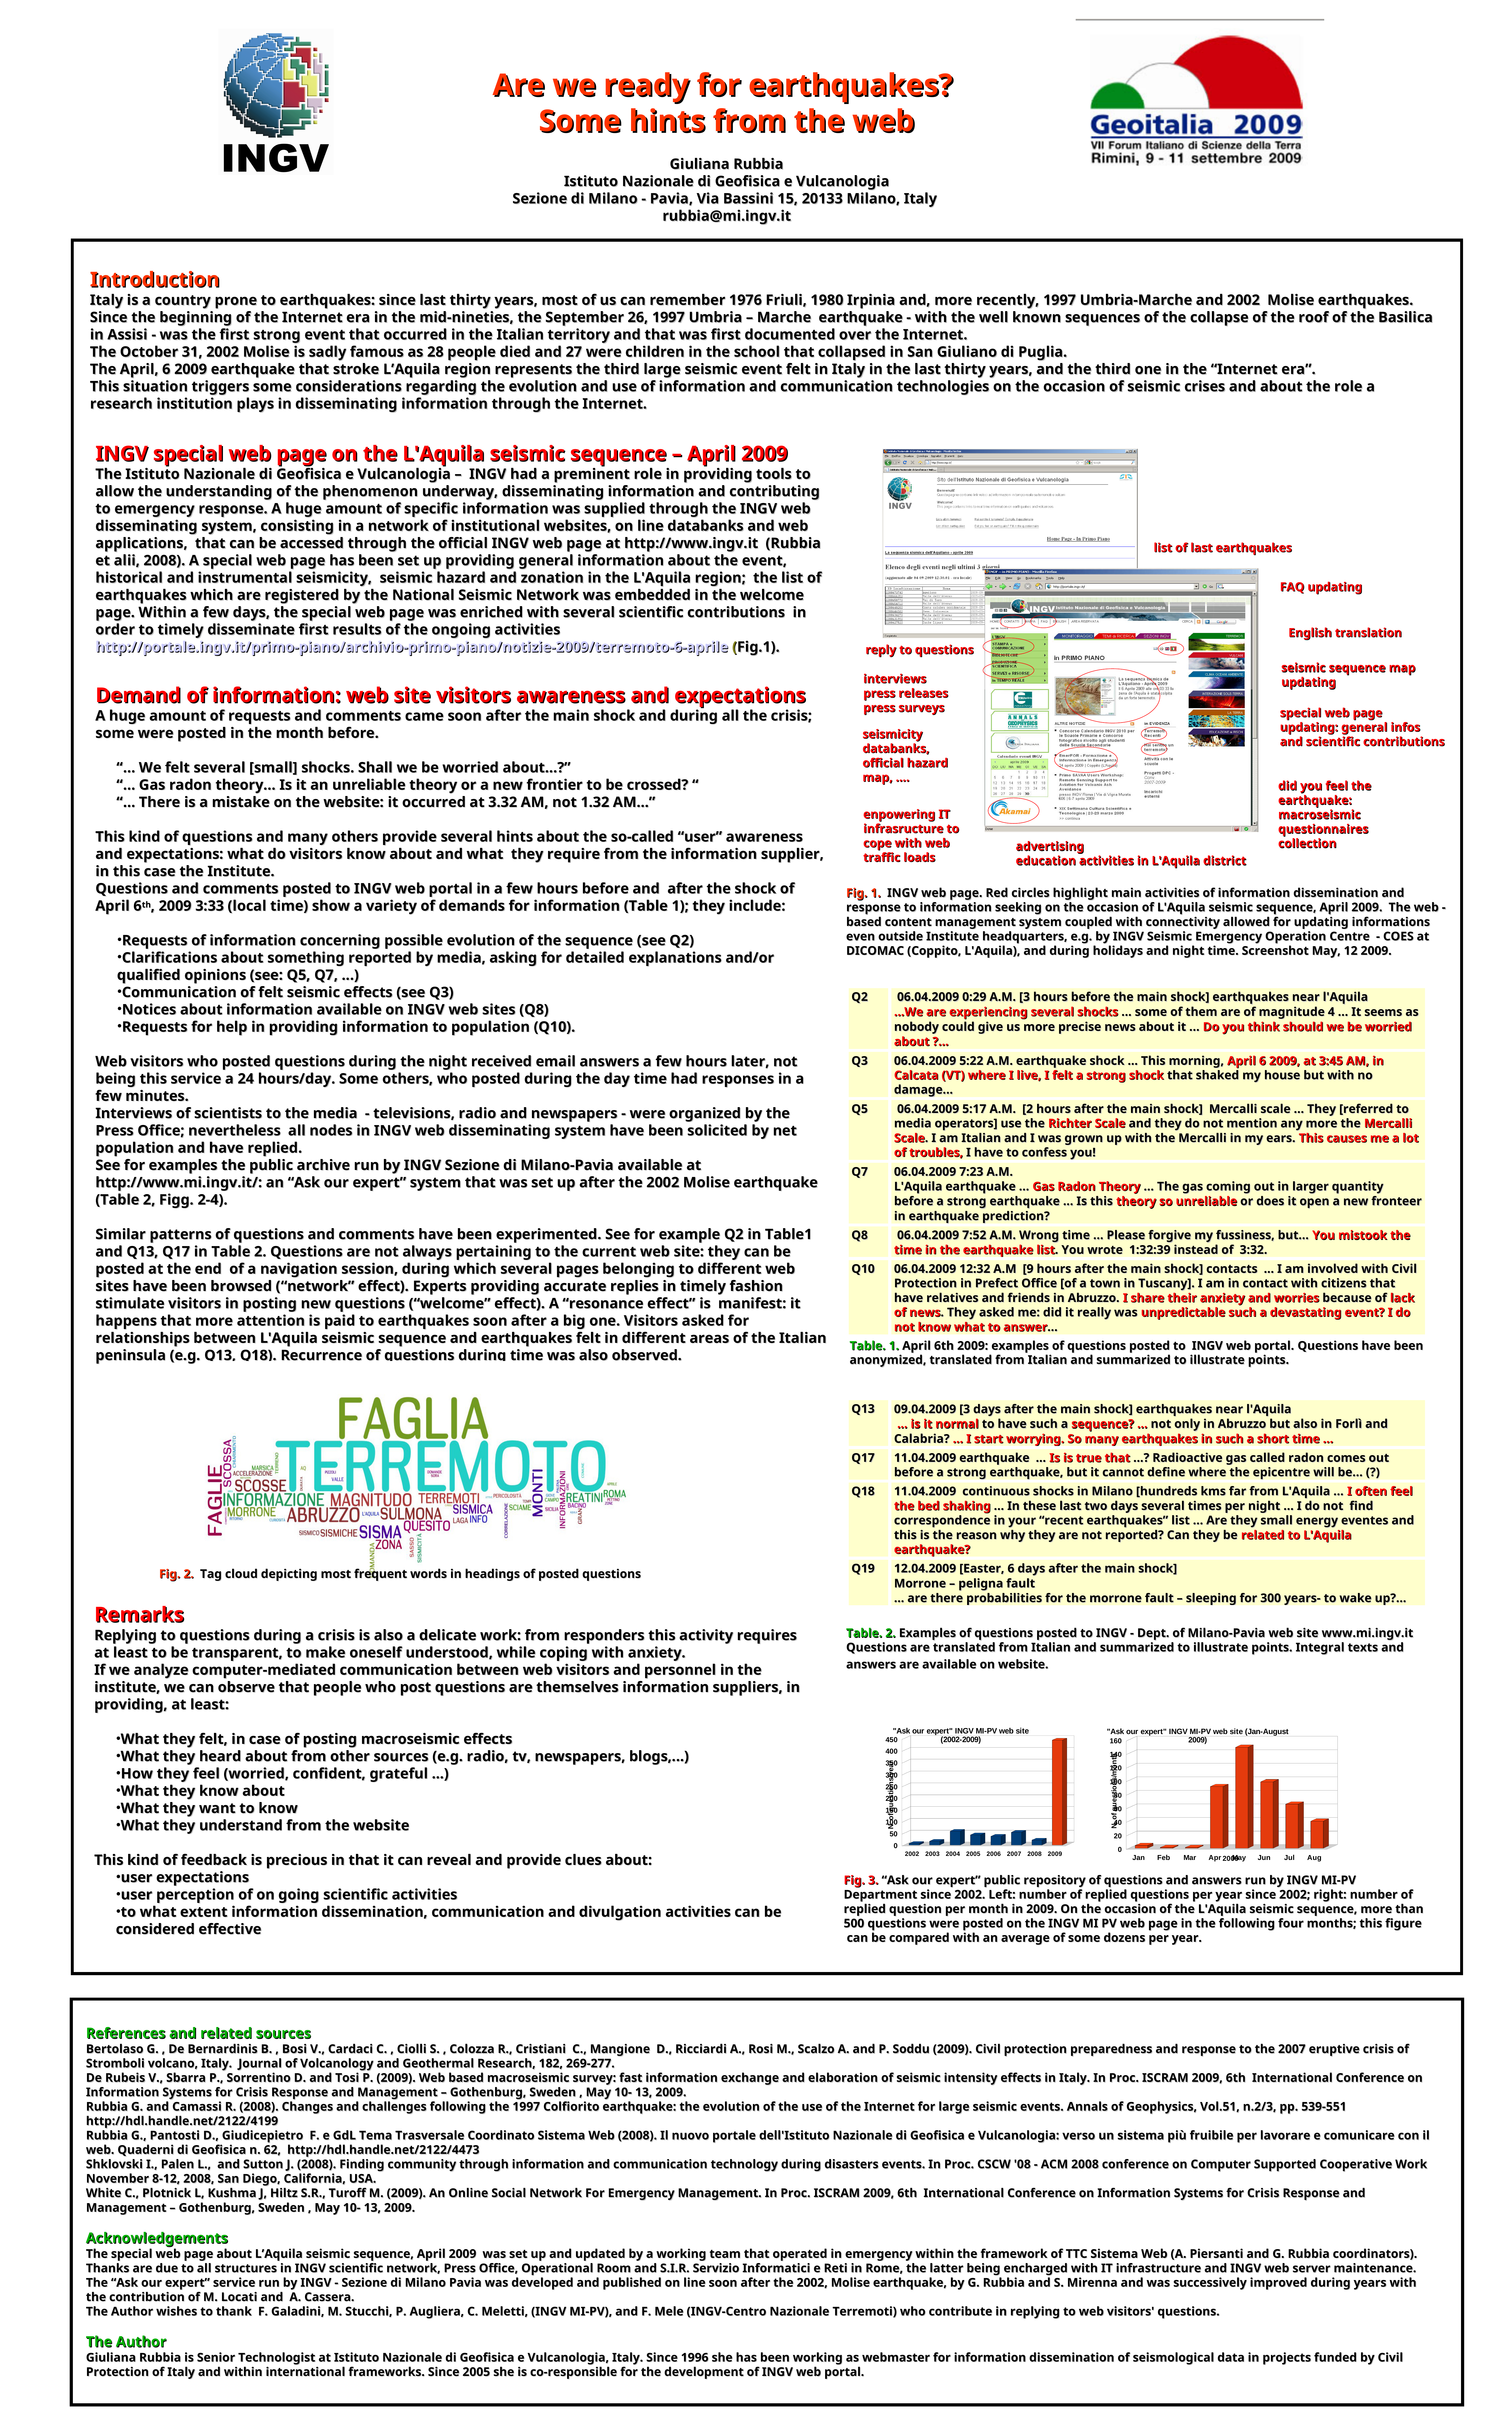

Are we ready for earthquakes?
Some hints from the web
Giuliana Rubbia
Istituto Nazionale di Geofisica e Vulcanologia
Sezione di Milano - Pavia, Via Bassini 15, 20133 Milano, Italy
rubbia@mi.ingv.it
Introduction
Italy is a country prone to earthquakes: since last thirty years, most of us can remember 1976 Friuli, 1980 Irpinia and, more recently, 1997 Umbria-Marche and 2002 Molise earthquakes.
Since the beginning of the Internet era in the mid-nineties, the September 26, 1997 Umbria – Marche earthquake - with the well known sequences of the collapse of the roof of the Basilica in Assisi - was the first strong event that occurred in the Italian territory and that was first documented over the Internet.
The October 31, 2002 Molise is sadly famous as 28 people died and 27 were children in the school that collapsed in San Giuliano di Puglia.
The April, 6 2009 earthquake that stroke L’Aquila region represents the third large seismic event felt in Italy in the last thirty years, and the third one in the “Internet era”.
This situation triggers some considerations regarding the evolution and use of information and communication technologies on the occasion of seismic crises and about the role a research institution plays in disseminating information through the Internet.
INGV special web page on the L'Aquila seismic sequence – April 2009
The Istituto Nazionale di Geofisica e Vulcanologia – INGV had a preminent role in providing tools to allow the understanding of the phenomenon underway, disseminating information and contributing to emergency response. A huge amount of specific information was supplied through the INGV web disseminating system, consisting in a network of institutional websites, on line databanks and web applications, that can be accessed through the official INGV web page at http://www.ingv.it (Rubbia et alii, 2008). A special web page has been set up providing general information about the event, historical and instrumental seismicity, seismic hazard and zonation in the L'Aquila region; the list of earthquakes which are registered by the National Seismic Network was embedded in the welcome page. Within a few days, the special web page was enriched with several scientific contributions in order to timely disseminate first results of the ongoing activities http://portale.ingv.it/primo-piano/archivio-primo-piano/notizie-2009/terremoto-6-aprile (Fig.1).
list of last earthquakes
FAQ updating
English translation
reply to questions
seismic sequence map
updating
interviews
press releases
press surveys
Demand of information: web site visitors awareness and expectations
A huge amount of requests and comments came soon after the main shock and during all the crisis; some were posted in the month before.
	“… We felt several [small] shocks. Shall we be worried about…?”
	“… Gas radon theory… Is it an unreliable theory or a new frontier to be crossed? “
	“… There is a mistake on the website: it occurred at 3.32 AM, not 1.32 AM…”
This kind of questions and many others provide several hints about the so-called “user” awareness and expectations: what do visitors know about and what they require from the information supplier, in this case the Institute.
Questions and comments posted to INGV web portal in a few hours before and after the shock of April 6th, 2009 3:33 (local time) show a variety of demands for information (Table 1); they include:
Requests of information concerning possible evolution of the sequence (see Q2)
Clarifications about something reported by media, asking for detailed explanations and/or qualified opinions (see: Q5, Q7, ...)
Communication of felt seismic effects (see Q3)
Notices about information available on INGV web sites (Q8)
Requests for help in providing information to population (Q10).
Web visitors who posted questions during the night received email answers a few hours later, not being this service a 24 hours/day. Some others, who posted during the day time had responses in a few minutes.
Interviews of scientists to the media - televisions, radio and newspapers - were organized by the Press Office; nevertheless all nodes in INGV web disseminating system have been solicited by net population and have replied.
See for examples the public archive run by INGV Sezione di Milano-Pavia available at http://www.mi.ingv.it/: an “Ask our expert” system that was set up after the 2002 Molise earthquake (Table 2, Figg. 2-4).
Similar patterns of questions and comments have been experimented. See for example Q2 in Table1 and Q13, Q17 in Table 2. Questions are not always pertaining to the current web site: they can be posted at the end of a navigation session, during which several pages belonging to different web sites have been browsed (“network” effect). Experts providing accurate replies in timely fashion stimulate visitors in posting new questions (“welcome” effect). A “resonance effect” is manifest: it happens that more attention is paid to earthquakes soon after a big one. Visitors asked for relationships between L'Aquila seismic sequence and earthquakes felt in different areas of the Italian peninsula (e.g. Q13, Q18). Recurrence of questions during time was also observed.
special web page
updating: general infos
and scientific contributions
seismicity databanks,
official hazard map, ....
did you feel the earthquake: macroseismic questionnaires collection
enpowering IT infrasructure to cope with web traffic loads
advertising
education activities in L'Aquila district
Fig. 1. INGV web page. Red circles highlight main activities of information dissemination and response to information seeking on the occasion of L'Aquila seismic sequence, April 2009. The web - based content management system coupled with connectivity allowed for updating informations even outside Institute headquarters, e.g. by INGV Seismic Emergency Operation Centre - COES at DICOMAC (Coppito, L'Aquila), and during holidays and night time. Screenshot May, 12 2009.
| Q2 | 06.04.2009 0:29 A.M. [3 hours before the main shock] earthquakes near l'Aquila ...We are experiencing several shocks ... some of them are of magnitude 4 ... It seems as nobody could give us more precise news about it ... Do you think should we be worried about ?... |
| --- | --- |
| Q3 | 06.04.2009 5:22 A.M. earthquake shock … This morning, April 6 2009, at 3:45 AM, in Calcata (VT) where I live, I felt a strong shock that shaked my house but with no damage... |
| Q5 | 06.04.2009 5:17 A.M. [2 hours after the main shock] Mercalli scale ... They [referred to media operators] use the Richter Scale and they do not mention any more the Mercalli Scale. I am Italian and I was grown up with the Mercalli in my ears. This causes me a lot of troubles, I have to confess you! |
| Q7 | 06.04.2009 7:23 A.M. L'Aquila earthquake ... Gas Radon Theory ... The gas coming out in larger quantity before a strong earthquake ... Is this theory so unreliable or does it open a new fronteer in earthquake prediction? |
| Q8 | 06.04.2009 7:52 A.M. Wrong time ... Please forgive my fussiness, but... You mistook the time in the earthquake list. You wrote 1:32:39 instead of 3:32. |
| Q10 | 06.04.2009 12:32 A.M [9 hours after the main shock] contacts ... I am involved with Civil Protection in Prefect Office [of a town in Tuscany]. I am in contact with citizens that have relatives and friends in Abruzzo. I share their anxiety and worries because of lack of news. They asked me: did it really was unpredictable such a devastating event? I do not know what to answer... |
Table. 1. April 6th 2009: examples of questions posted to INGV web portal. Questions have been anonymized, translated from Italian and summarized to illustrate points.
Fig. 2. Tag cloud depicting most frequent words in headings of posted questions
| Q13 | 09.04.2009 [3 days after the main shock] earthquakes near l'Aquila ... is it normal to have such a sequence? ... not only in Abruzzo but also in Forlì and Calabria? ... I start worrying. So many earthquakes in such a short time ... |
| --- | --- |
| Q17 | 11.04.2009 earthquake … Is is true that ...? Radioactive gas called radon comes out before a strong earthquake, but it cannot define where the epicentre will be... (?) |
| Q18 | 11.04.2009 continuous shocks in Milano [hundreds kms far from L'Aquila ... I often feel the bed shaking ... In these last two days several times per night ... I do not find correspondence in your “recent earthquakes” list ... Are they small energy eventes and this is the reason why they are not reported? Can they be related to L'Aquila earthquake? |
| Q19 | 12.04.2009 [Easter, 6 days after the main shock] Morrone – peligna fault … are there probabilities for the morrone fault – sleeping for 300 years- to wake up?... |
| | |
| | |
Remarks
Replying to questions during a crisis is also a delicate work: from responders this activity requires at least to be transparent, to make oneself understood, while coping with anxiety.
If we analyze computer-mediated communication between web visitors and personnel in the institute, we can observe that people who post questions are themselves information suppliers, in providing, at least:
What they felt, in case of posting macroseismic effects
What they heard about from other sources (e.g. radio, tv, newspapers, blogs,...)
How they feel (worried, confident, grateful ...)
What they know about
What they want to know
What they understand from the website
This kind of feedback is precious in that it can reveal and provide clues about:
user expectations
user perception of on going scientific activities
to what extent information dissemination, communication and divulgation activities can be considered effective
Table. 2. Examples of questions posted to INGV - Dept. of Milano-Pavia web site www.mi.ingv.it Questions are translated from Italian and summarized to illustrate points. Integral texts and answers are available on website.
[unsupported chart]
[unsupported chart]
Fig. 3. “Ask our expert” public repository of questions and answers run by INGV MI-PV Department since 2002. Left: number of replied questions per year since 2002; right: number of replied question per month in 2009. On the occasion of the L'Aquila seismic sequence, more than 500 questions were posted on the INGV MI PV web page in the following four months; this figure can be compared with an average of some dozens per year.
References and related sources
Bertolaso G. , De Bernardinis B. , Bosi V., Cardaci C. , Ciolli S. , Colozza R., Cristiani C., Mangione D., Ricciardi A., Rosi M., Scalzo A. and P. Soddu (2009). Civil protection preparedness and response to the 2007 eruptive crisis of Stromboli volcano, Italy. Journal of Volcanology and Geothermal Research, 182, 269-277.
De Rubeis V., Sbarra P., Sorrentino D. and Tosi P. (2009). Web based macroseismic survey: fast information exchange and elaboration of seismic intensity effects in Italy. In Proc. ISCRAM 2009, 6th International Conference on Information Systems for Crisis Response and Management – Gothenburg, Sweden , May 10- 13, 2009.
Rubbia G. and Camassi R. (2008). Changes and challenges following the 1997 Colfiorito earthquake: the evolution of the use of the Internet for large seismic events. Annals of Geophysics, Vol.51, n.2/3, pp. 539-551 http://hdl.handle.net/2122/4199
Rubbia G., Pantosti D., Giudicepietro F. e GdL Tema Trasversale Coordinato Sistema Web (2008). Il nuovo portale dell'Istituto Nazionale di Geofisica e Vulcanologia: verso un sistema più fruibile per lavorare e comunicare con il web. Quaderni di Geofisica n. 62, http://hdl.handle.net/2122/4473
Shklovski I., Palen L., and Sutton J. (2008). Finding community through information and communication technology during disasters events. In Proc. CSCW '08 - ACM 2008 conference on Computer Supported Cooperative Work November 8-12, 2008, San Diego, California, USA.
White C., Plotnick L, Kushma J, Hiltz S.R., Turoff M. (2009). An Online Social Network For Emergency Management. In Proc. ISCRAM 2009, 6th International Conference on Information Systems for Crisis Response and Management – Gothenburg, Sweden , May 10- 13, 2009.
Acknowledgements
The special web page about L’Aquila seismic sequence, April 2009 was set up and updated by a working team that operated in emergency within the framework of TTC Sistema Web (A. Piersanti and G. Rubbia coordinators). Thanks are due to all structures in INGV scientific network, Press Office, Operational Room and S.I.R. Servizio Informatici e Reti in Rome, the latter being encharged with IT infrastructure and INGV web server maintenance.
The “Ask our expert” service run by INGV - Sezione di Milano Pavia was developed and published on line soon after the 2002, Molise earthquake, by G. Rubbia and S. Mirenna and was successively improved during years with the contribution of M. Locati and A. Cassera.
The Author wishes to thank F. Galadini, M. Stucchi, P. Augliera, C. Meletti, (INGV MI-PV), and F. Mele (INGV-Centro Nazionale Terremoti) who contribute in replying to web visitors' questions.
The Author
Giuliana Rubbia is Senior Technologist at Istituto Nazionale di Geofisica e Vulcanologia, Italy. Since 1996 she has been working as webmaster for information dissemination of seismological data in projects funded by Civil Protection of Italy and within international frameworks. Since 2005 she is co-responsible for the development of INGV web portal.